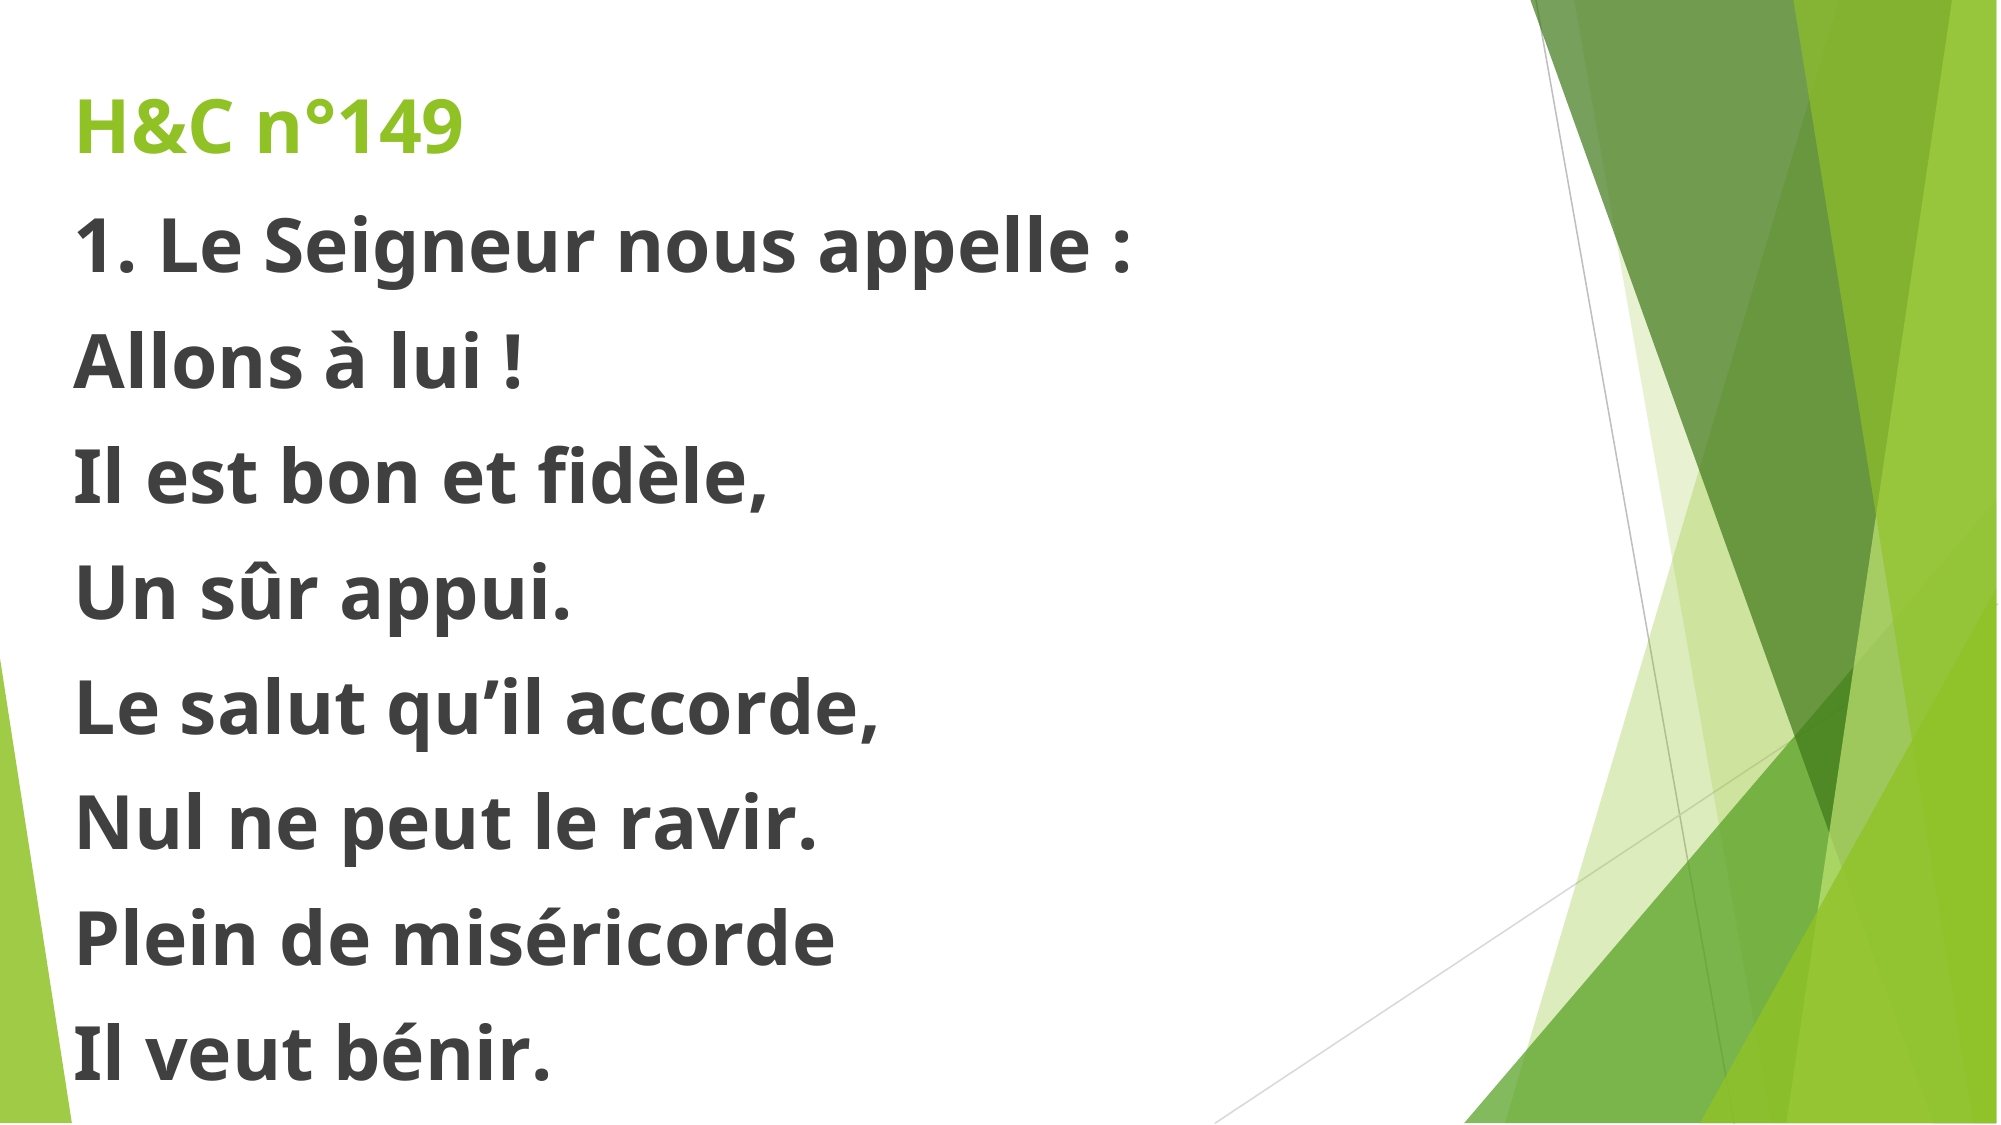

H&C n°149
1. Le Seigneur nous appelle :
Allons à lui !
Il est bon et fidèle,
Un sûr appui.
Le salut qu’il accorde,
Nul ne peut le ravir.
Plein de miséricorde
Il veut bénir.